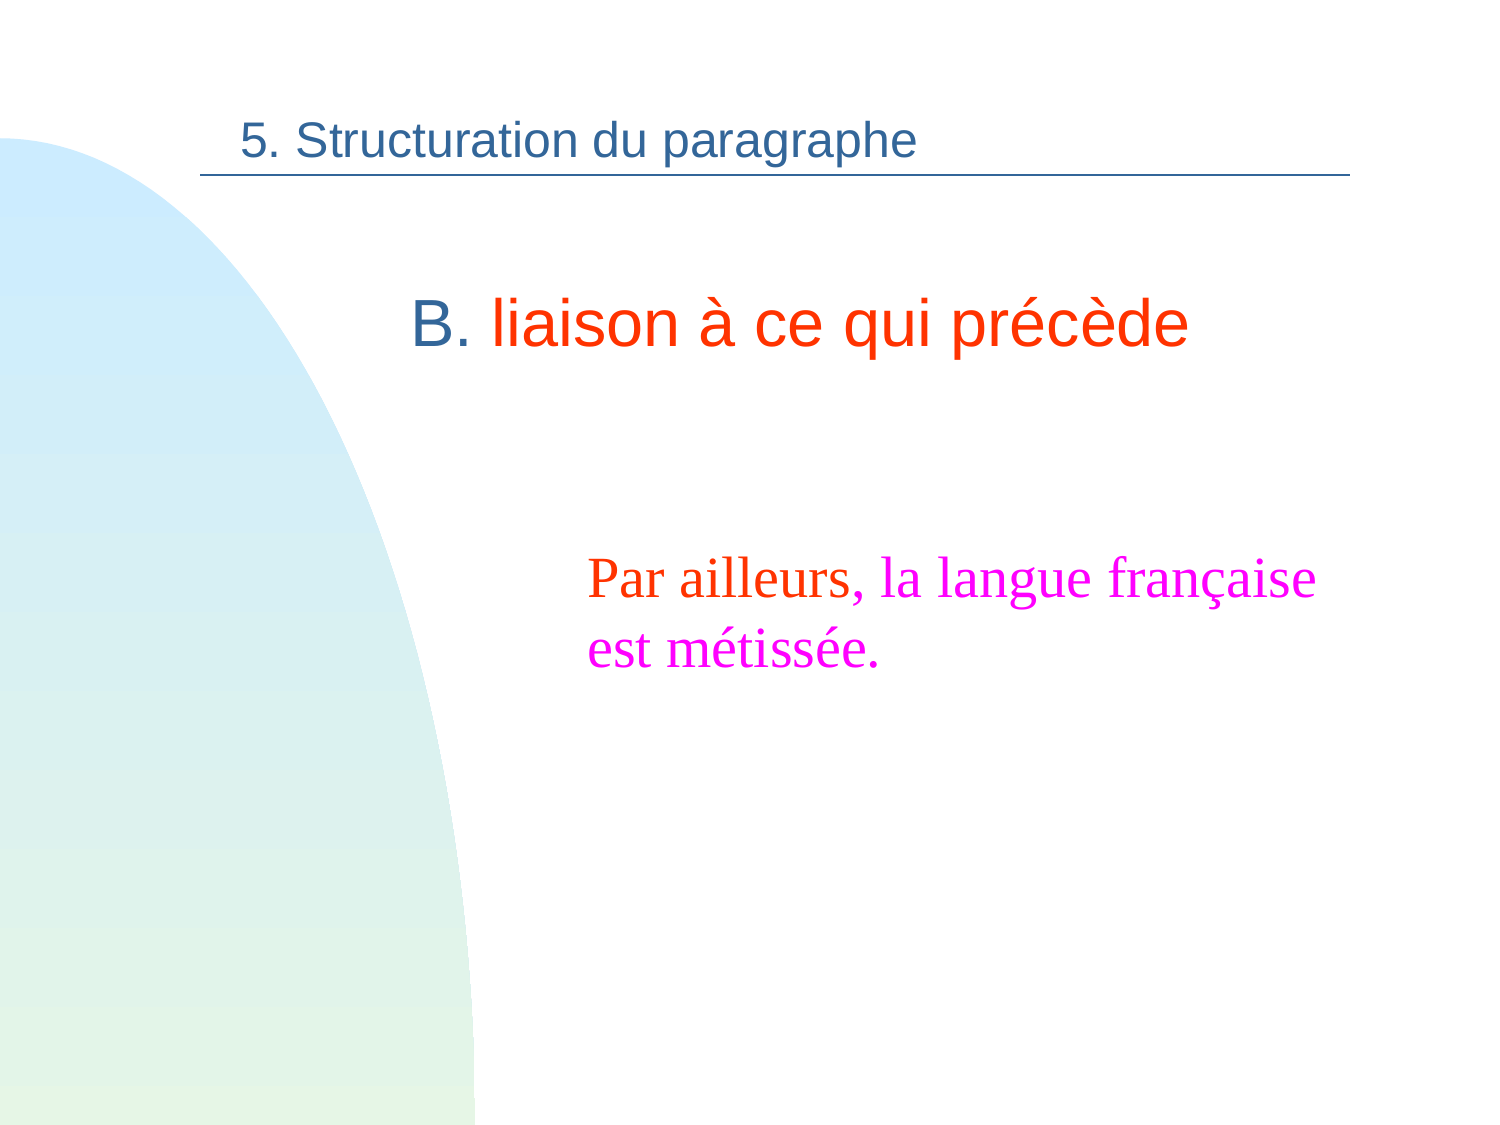

5. Structuration du paragraphe
# B. liaison à ce qui précède
 la langue française est métissée.
Par ailleurs, la langue française est métissée.